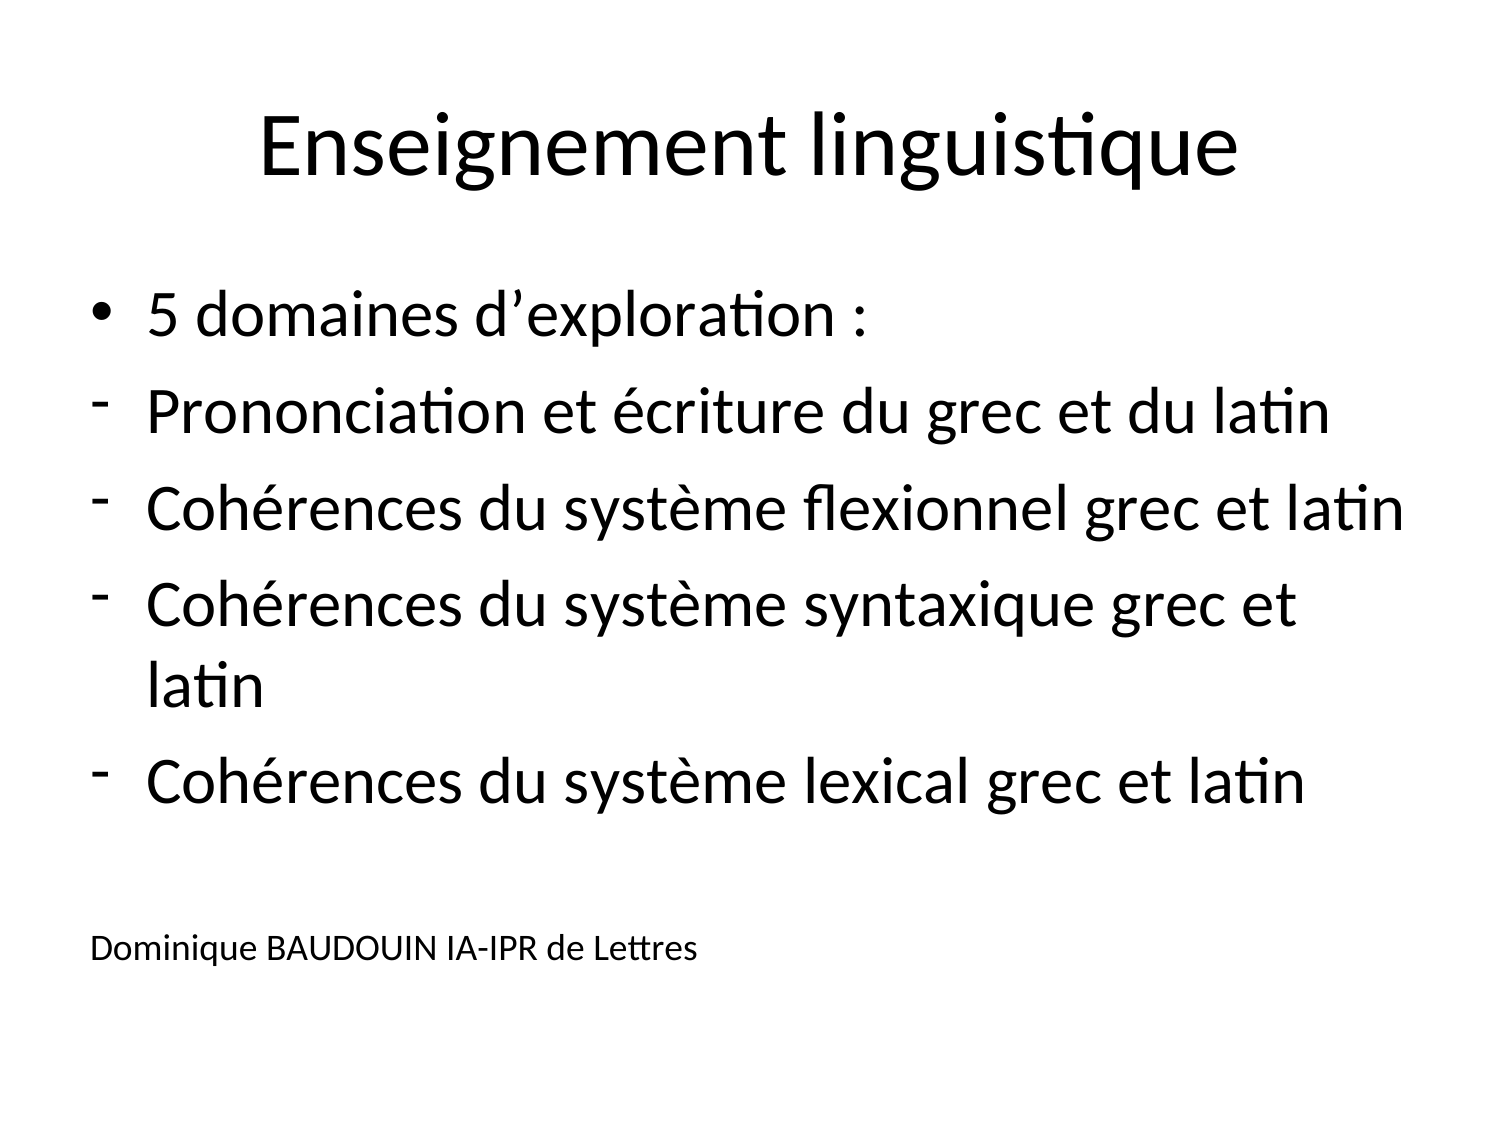

# Enseignement linguistique
5 domaines d’exploration :
Prononciation et écriture du grec et du latin
Cohérences du système flexionnel grec et latin
Cohérences du système syntaxique grec et latin
Cohérences du système lexical grec et latin
Dominique BAUDOUIN IA-IPR de Lettres